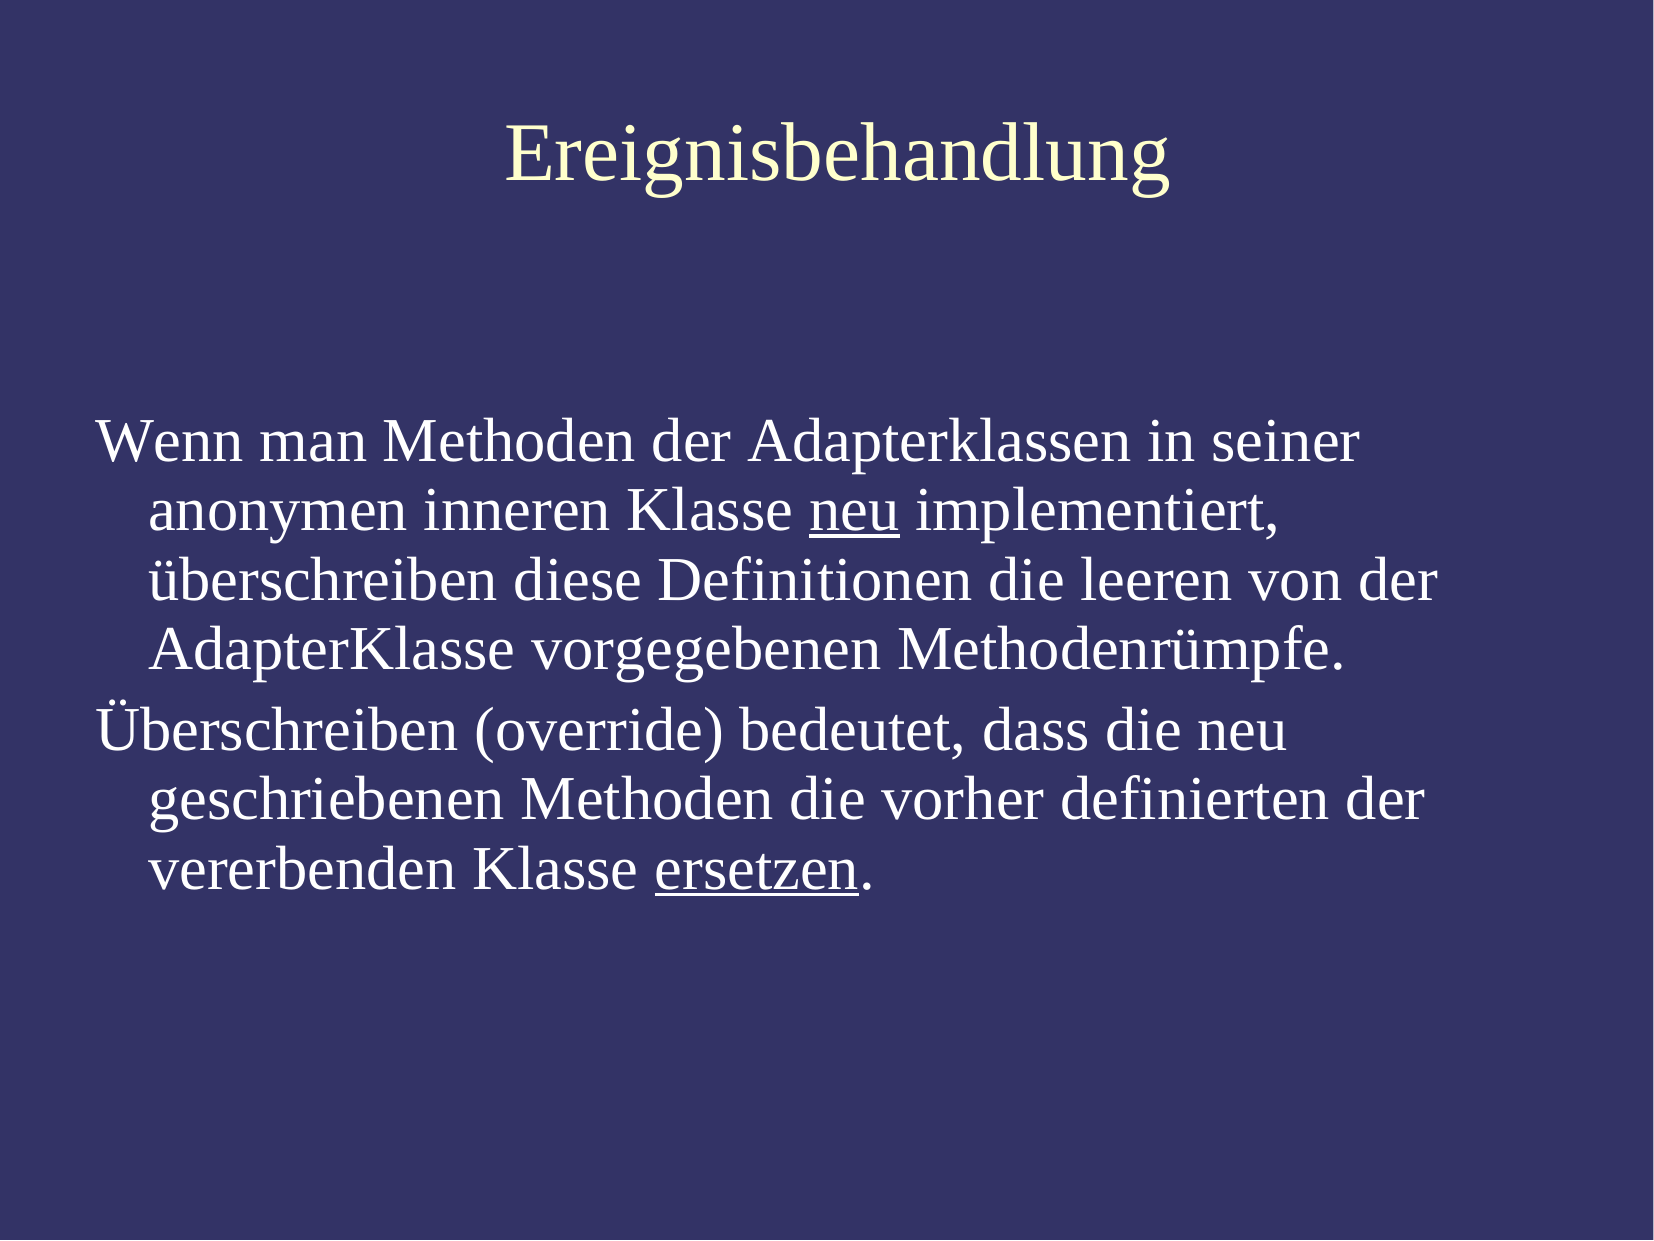

# Ereignisbehandlung
Wenn man Methoden der Adapterklassen in seiner anonymen inneren Klasse neu implementiert, überschreiben diese Definitionen die leeren von der AdapterKlasse vorgegebenen Methodenrümpfe.
Überschreiben (override) bedeutet, dass die neu geschriebenen Methoden die vorher definierten der vererbenden Klasse ersetzen.